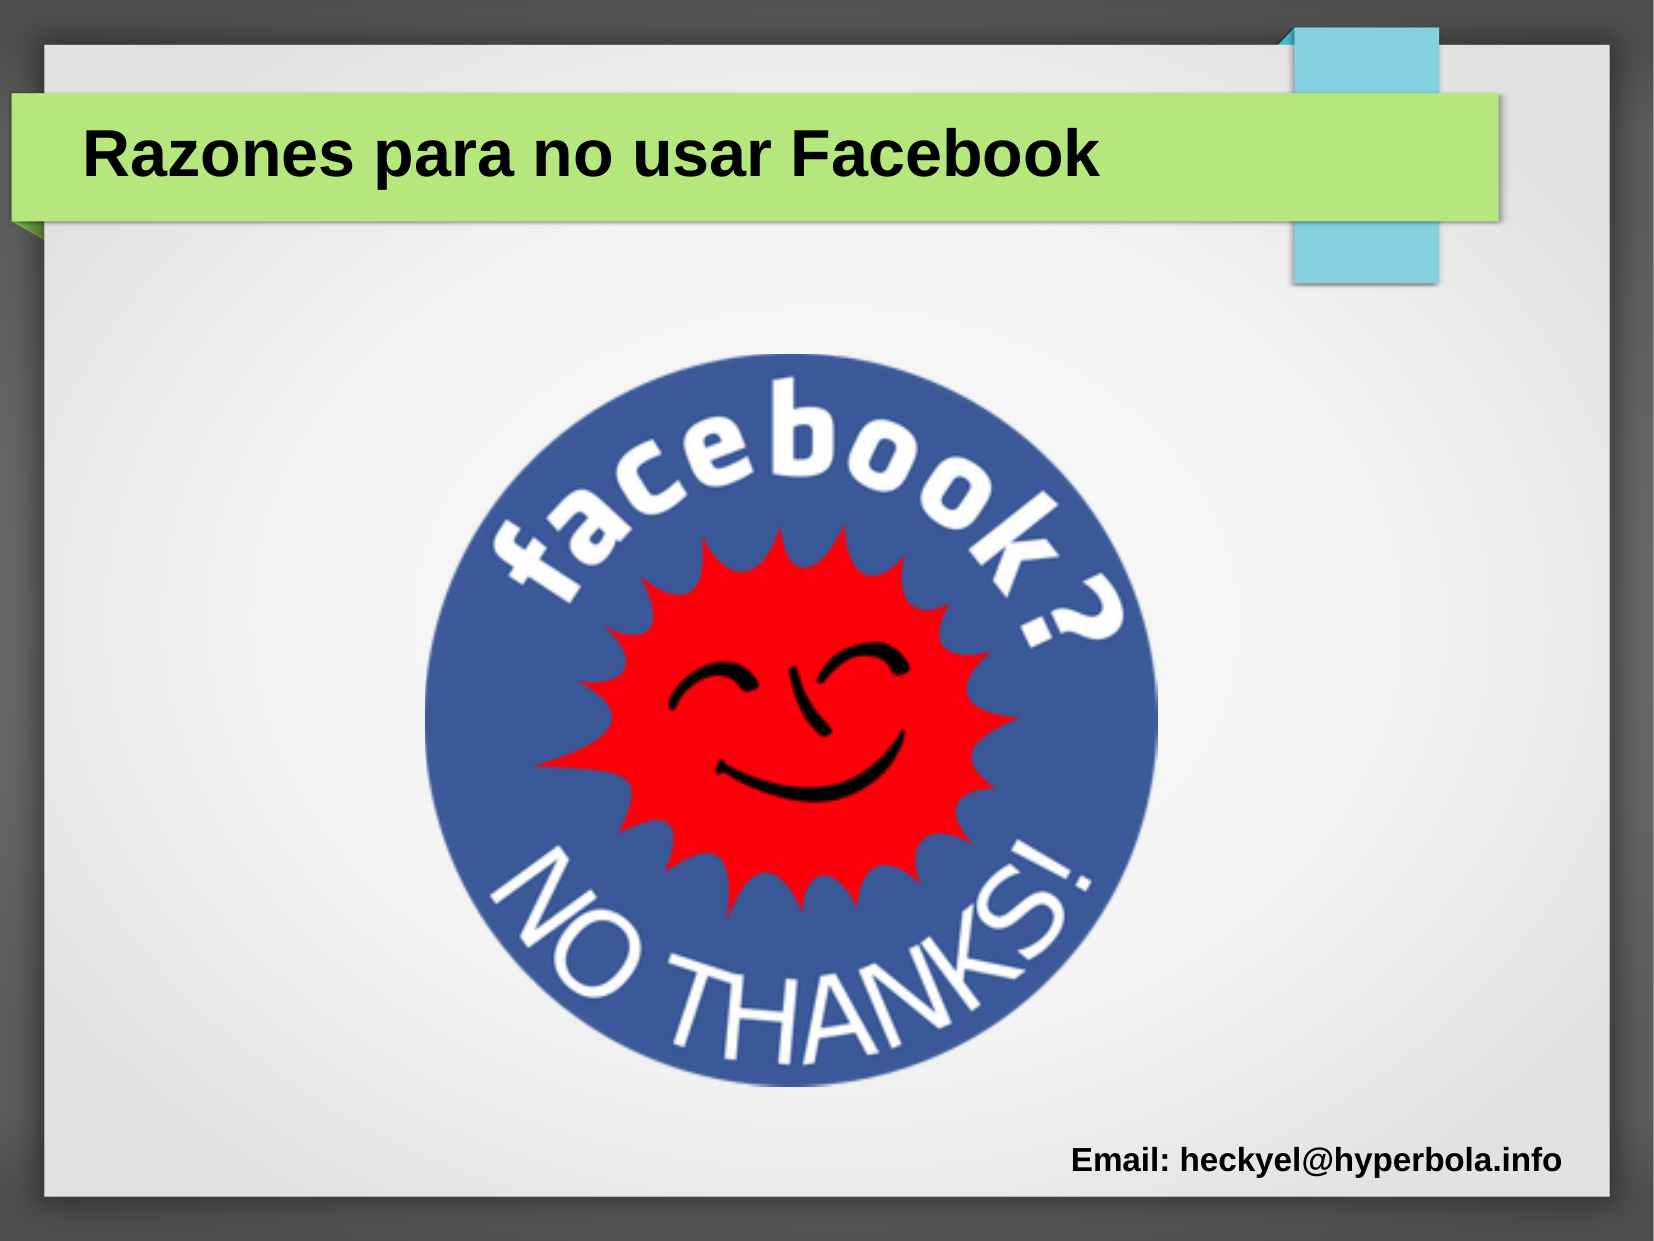

# Razones para no usar Facebook
Email: heckyel@hyperbola.info